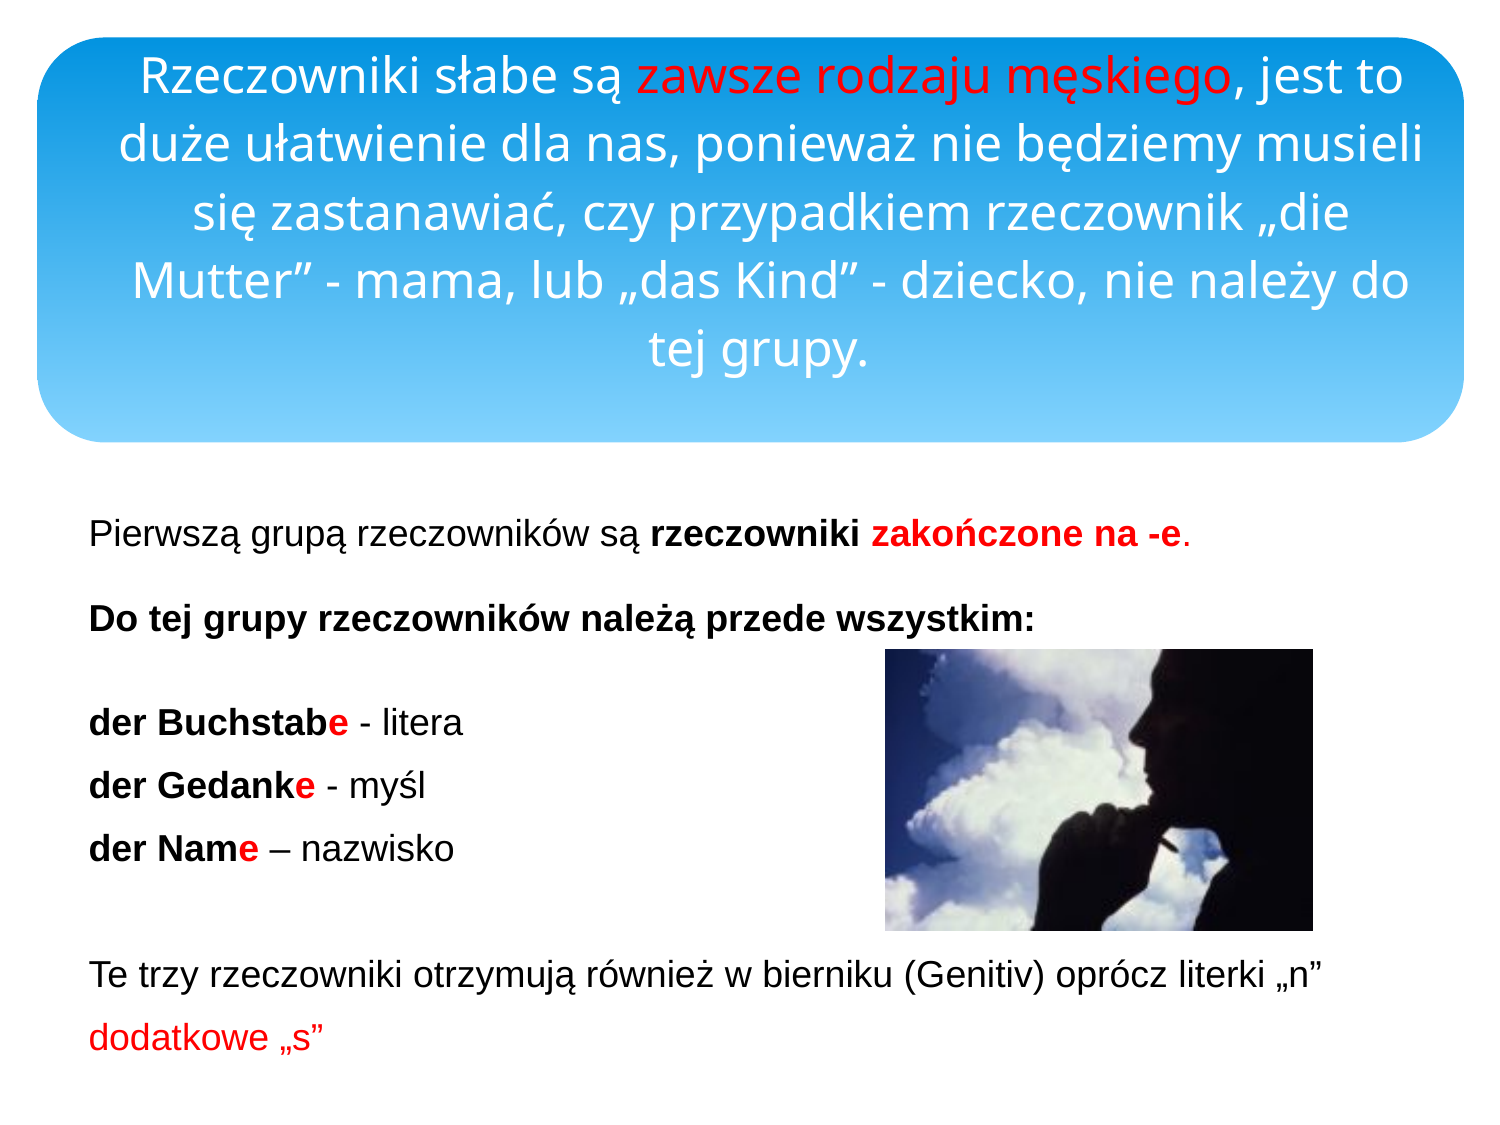

# Rzeczowniki słabe są zawsze rodzaju męskiego, jest to duże ułatwienie dla nas, ponieważ nie będziemy musieli się zastanawiać, czy przypadkiem rzeczownik „die Mutter” - mama, lub „das Kind” - dziecko, nie należy do tej grupy.
Pierwszą grupą rzeczowników są rzeczowniki zakończone na -e.
Do tej grupy rzeczowników należą przede wszystkim:
der Buchstabe - litera
der Gedanke - myśl
der Name – nazwisko
Te trzy rzeczowniki otrzymują również w bierniku (Genitiv) oprócz literki „n” dodatkowe „s”